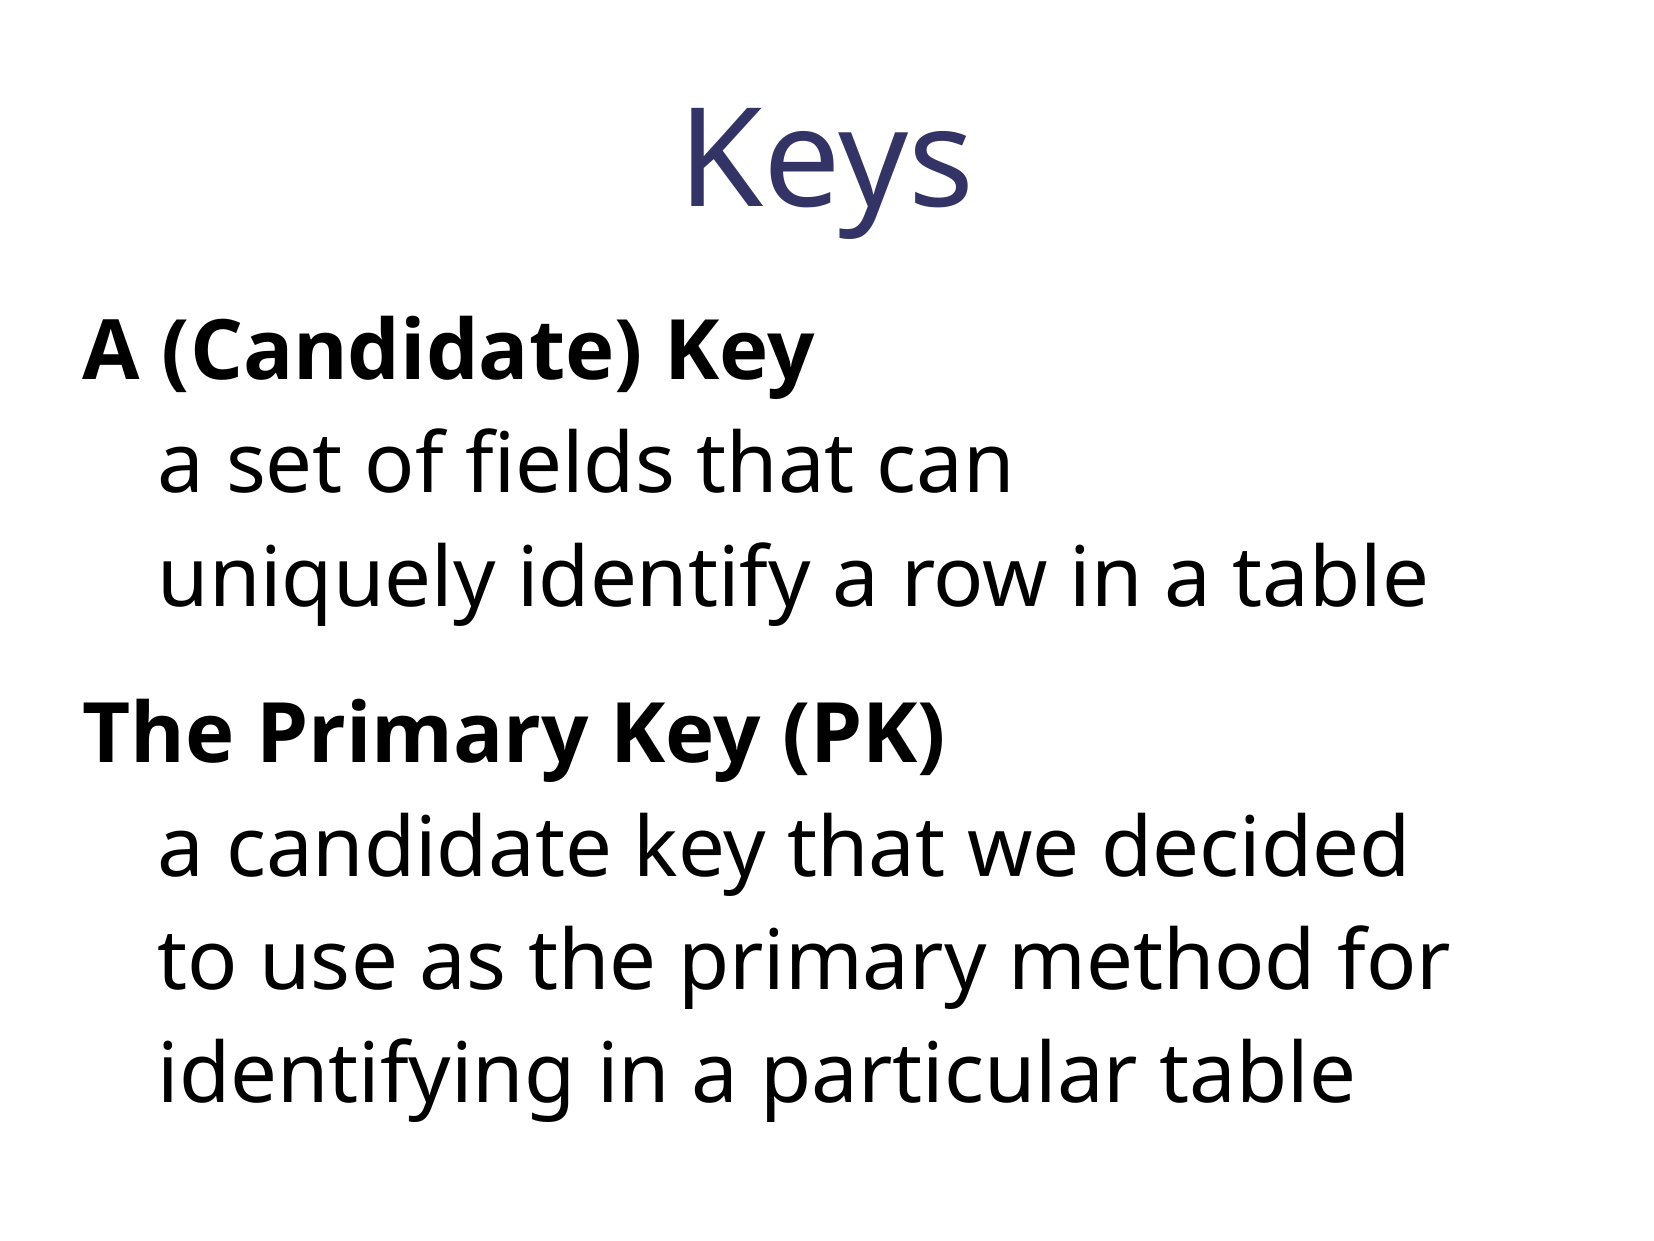

# Keys
A (Candidate) Key
	a set of fields that can
 	uniquely identify a row in a table
The Primary Key (PK)
	a candidate key that we decided
	to use as the primary method for
 	identifying in a particular table